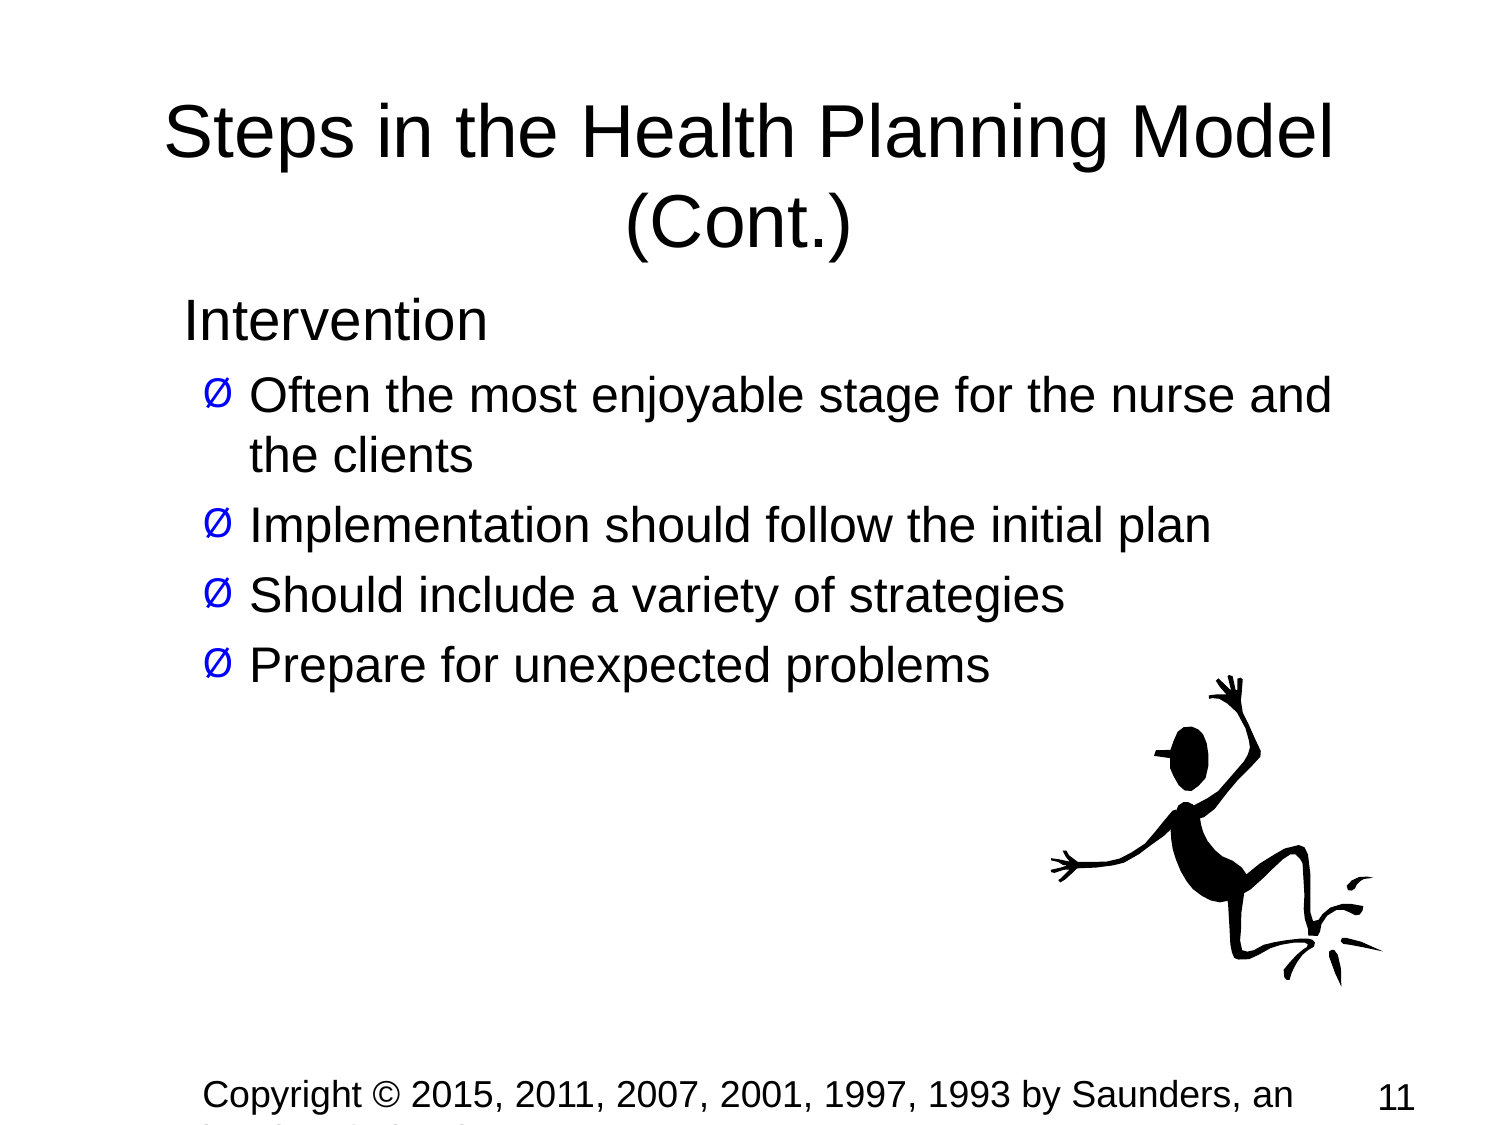

# Steps in the Health Planning Model (Cont.)
Intervention
Often the most enjoyable stage for the nurse and the clients
Implementation should follow the initial plan
Should include a variety of strategies
Prepare for unexpected problems
Copyright © 2015, 2011, 2007, 2001, 1997, 1993 by Saunders, an imprint of Elsevier Inc.